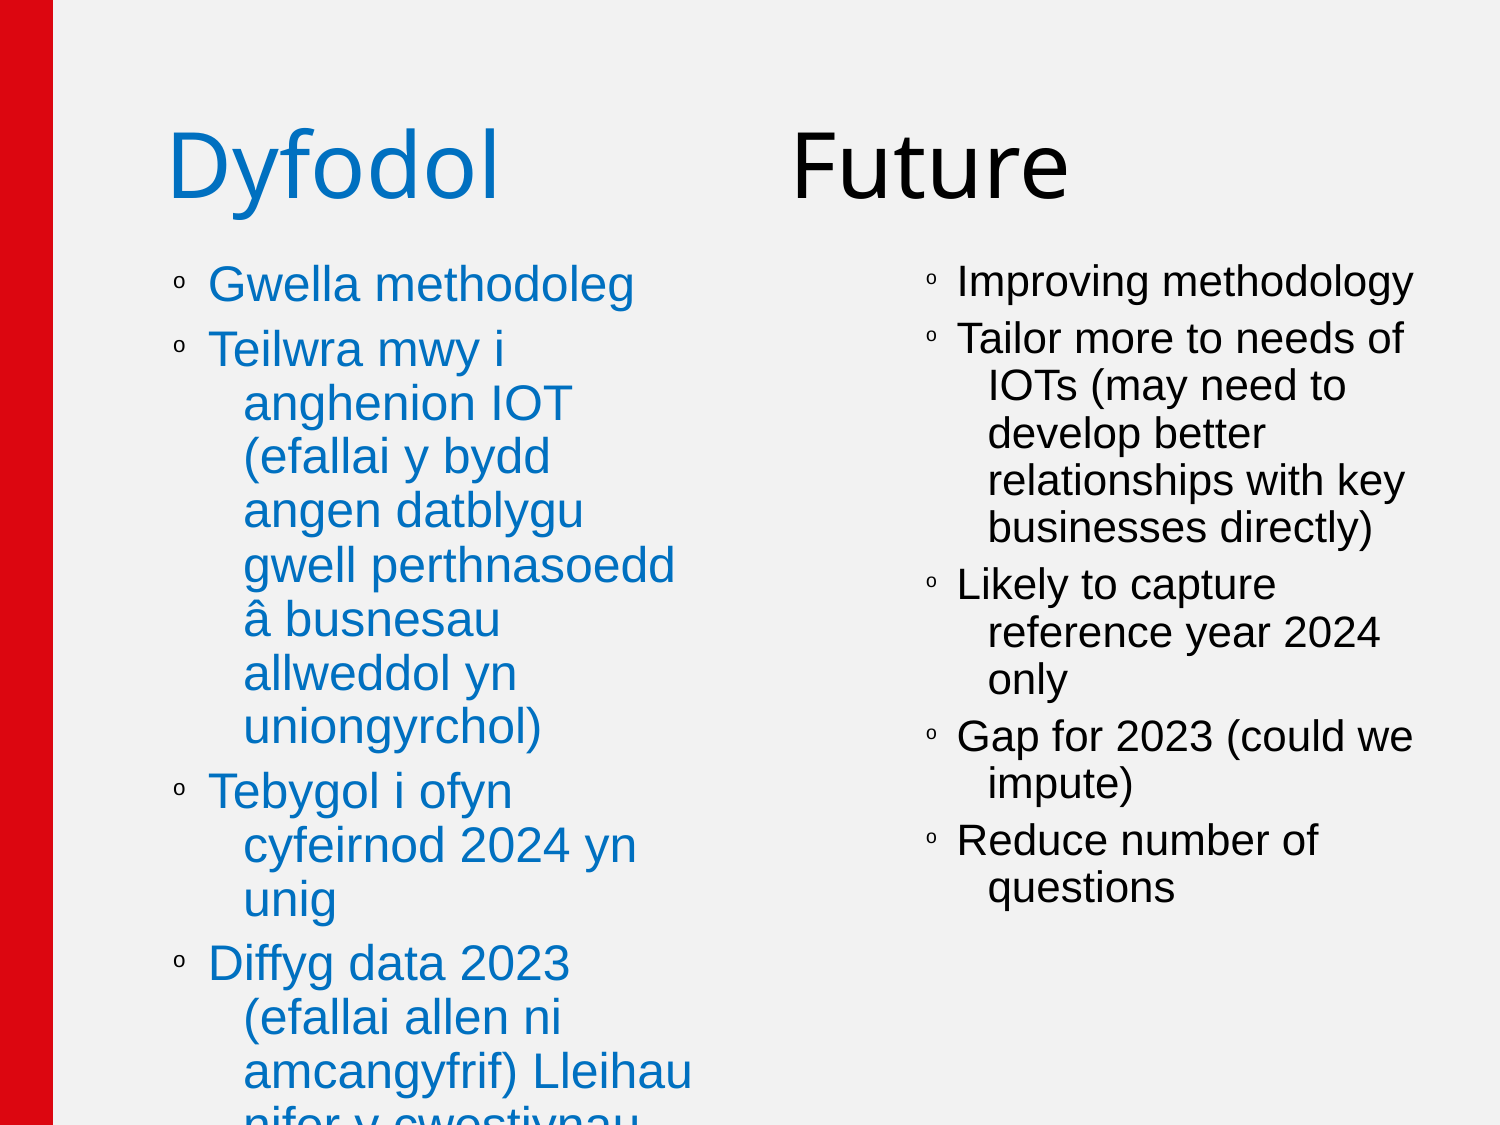

Dyfodol 			 Future
Gwella methodoleg
Teilwra mwy i anghenion IOT (efallai y bydd angen datblygu gwell perthnasoedd â busnesau allweddol yn uniongyrchol)
Tebygol i ofyn cyfeirnod 2024 yn unig
Diffyg data 2023 (efallai allen ni amcangyfrif) Lleihau nifer y cwestiynau
# Improving methodology
Tailor more to needs of IOTs (may need to develop better relationships with key businesses directly)
Likely to capture reference year 2024 only
Gap for 2023 (could we impute)
Reduce number of questions